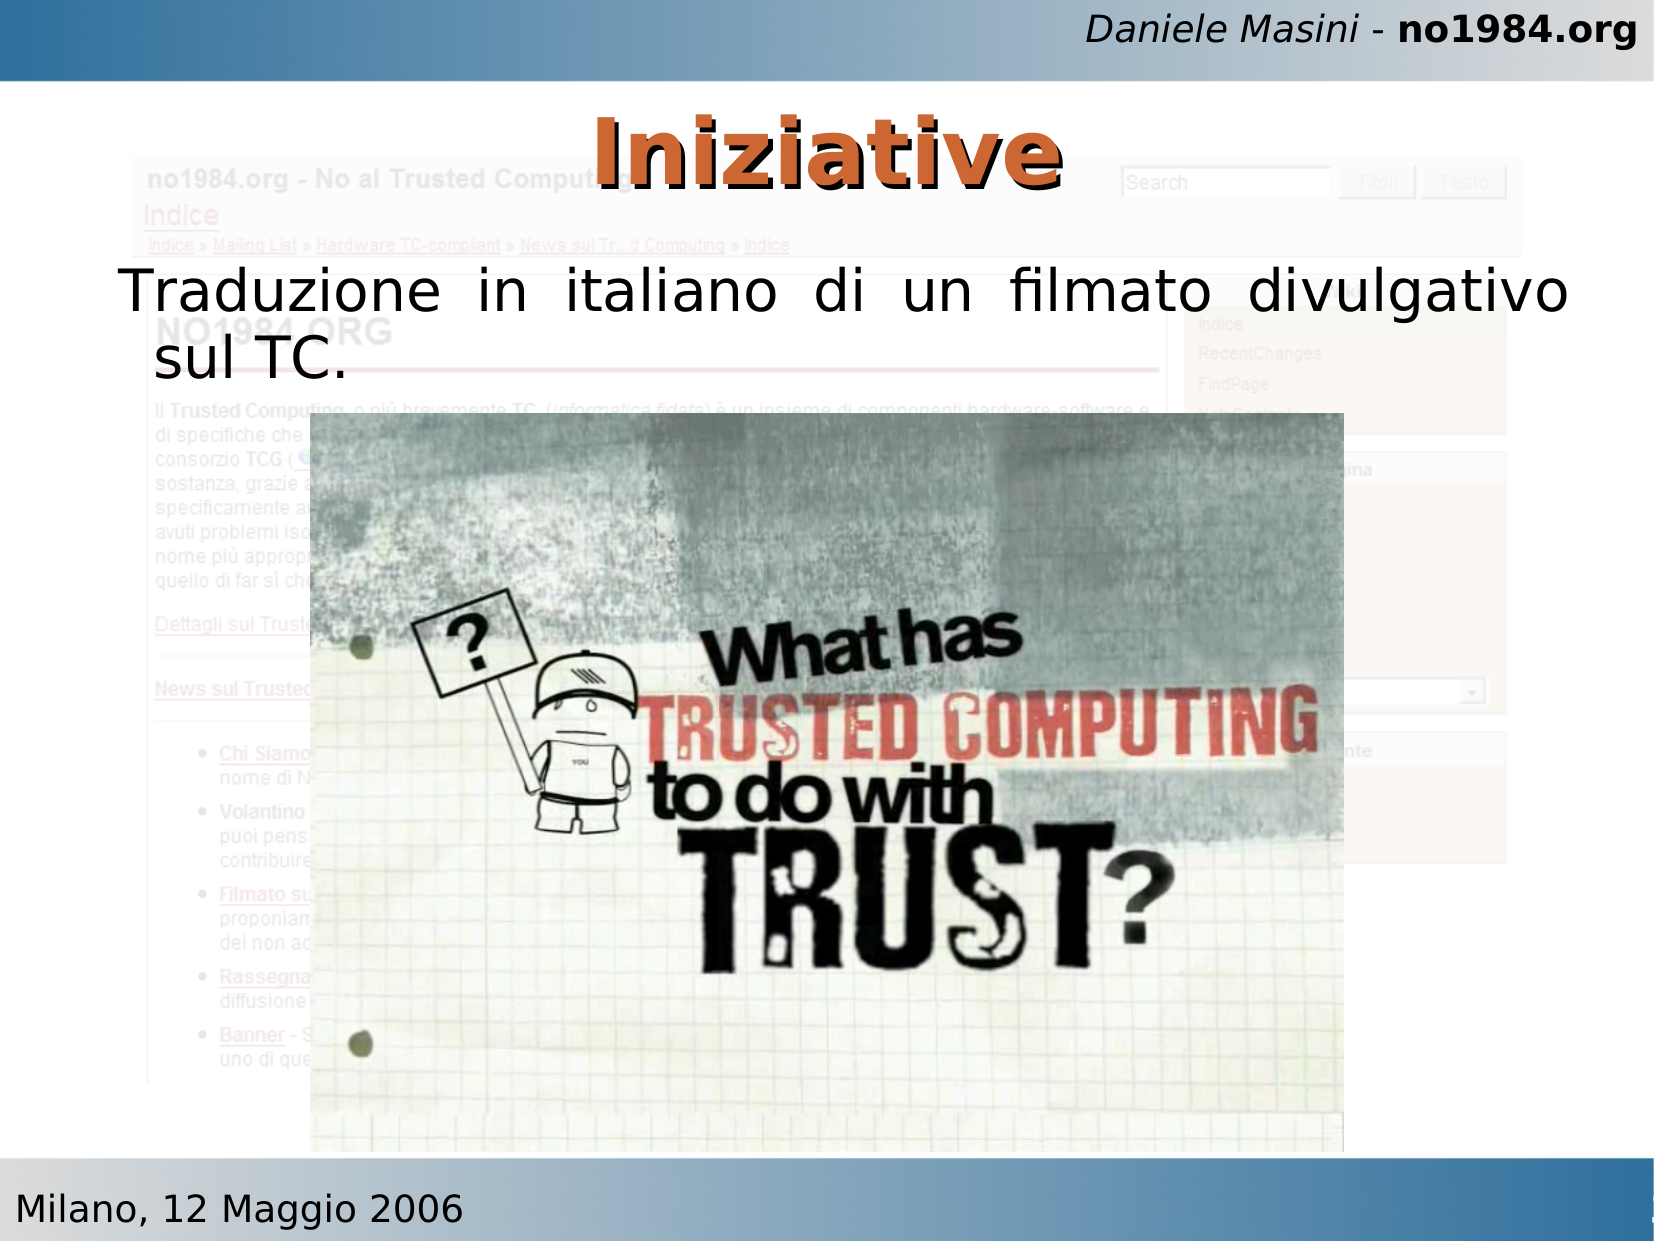

Daniele Masini - no1984.org
# Iniziative
Traduzione in italiano di un filmato divulgativo sul TC.
Milano, 12 Maggio 2006